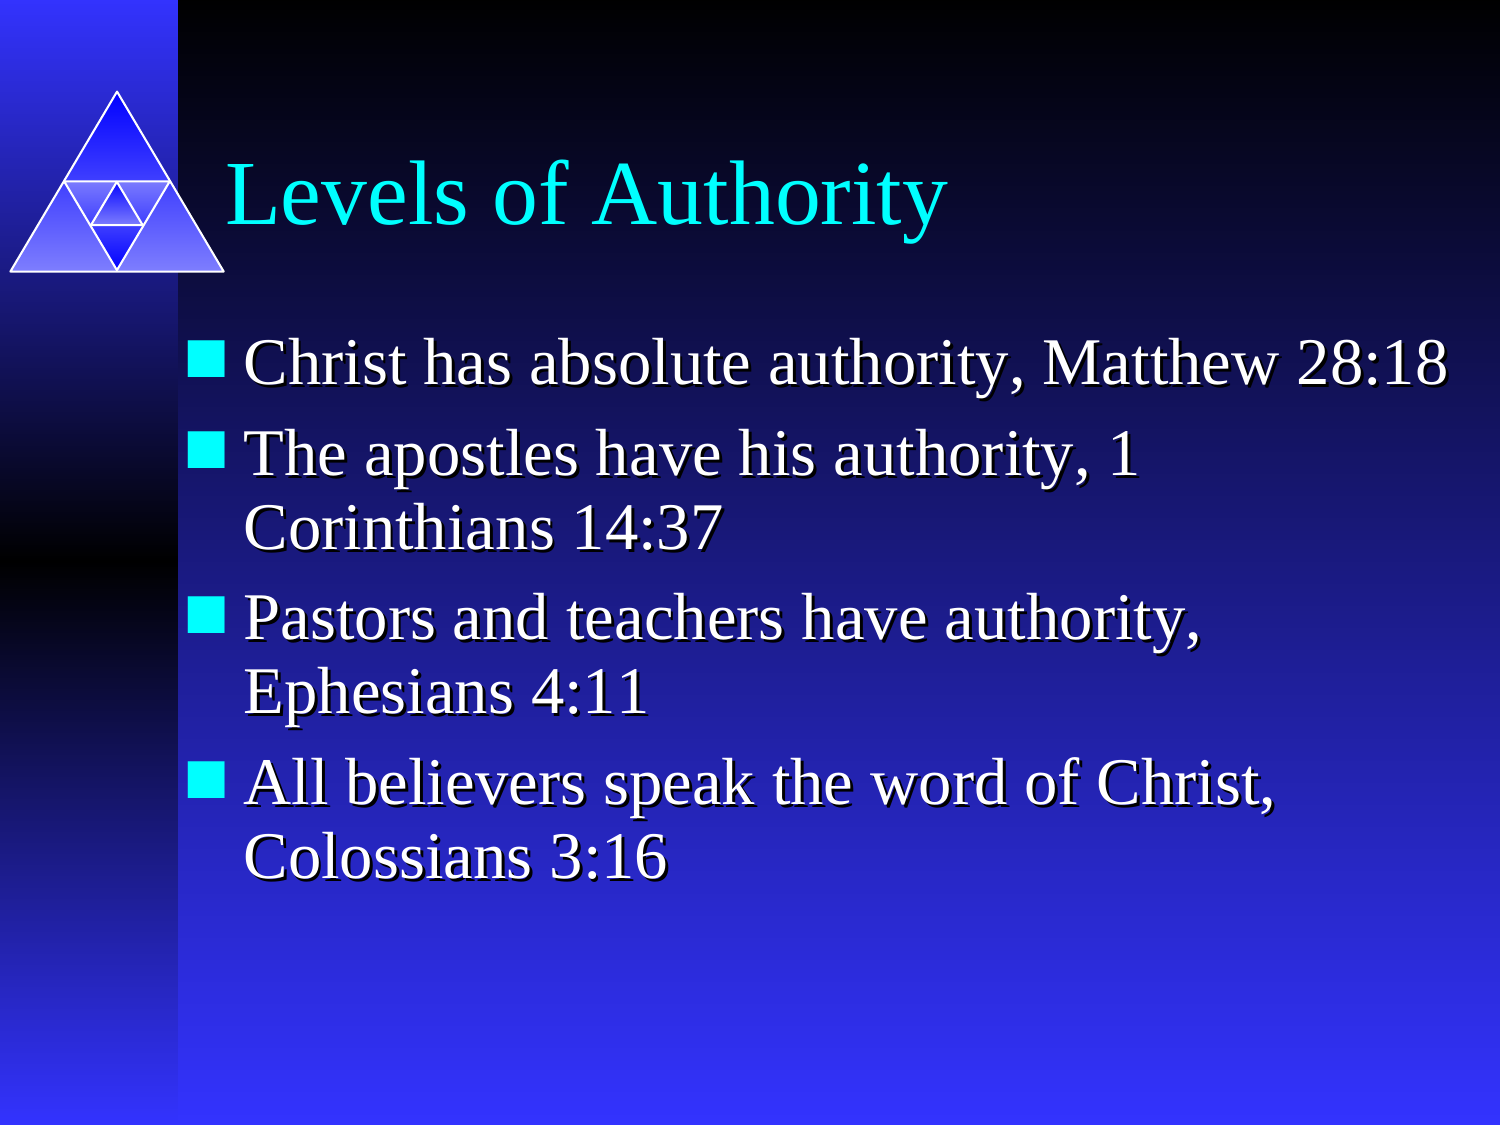

# Levels of Authority
Christ has absolute authority, Matthew 28:18
The apostles have his authority, 1 Corinthians 14:37
Pastors and teachers have authority, Ephesians 4:11
All believers speak the word of Christ, Colossians 3:16